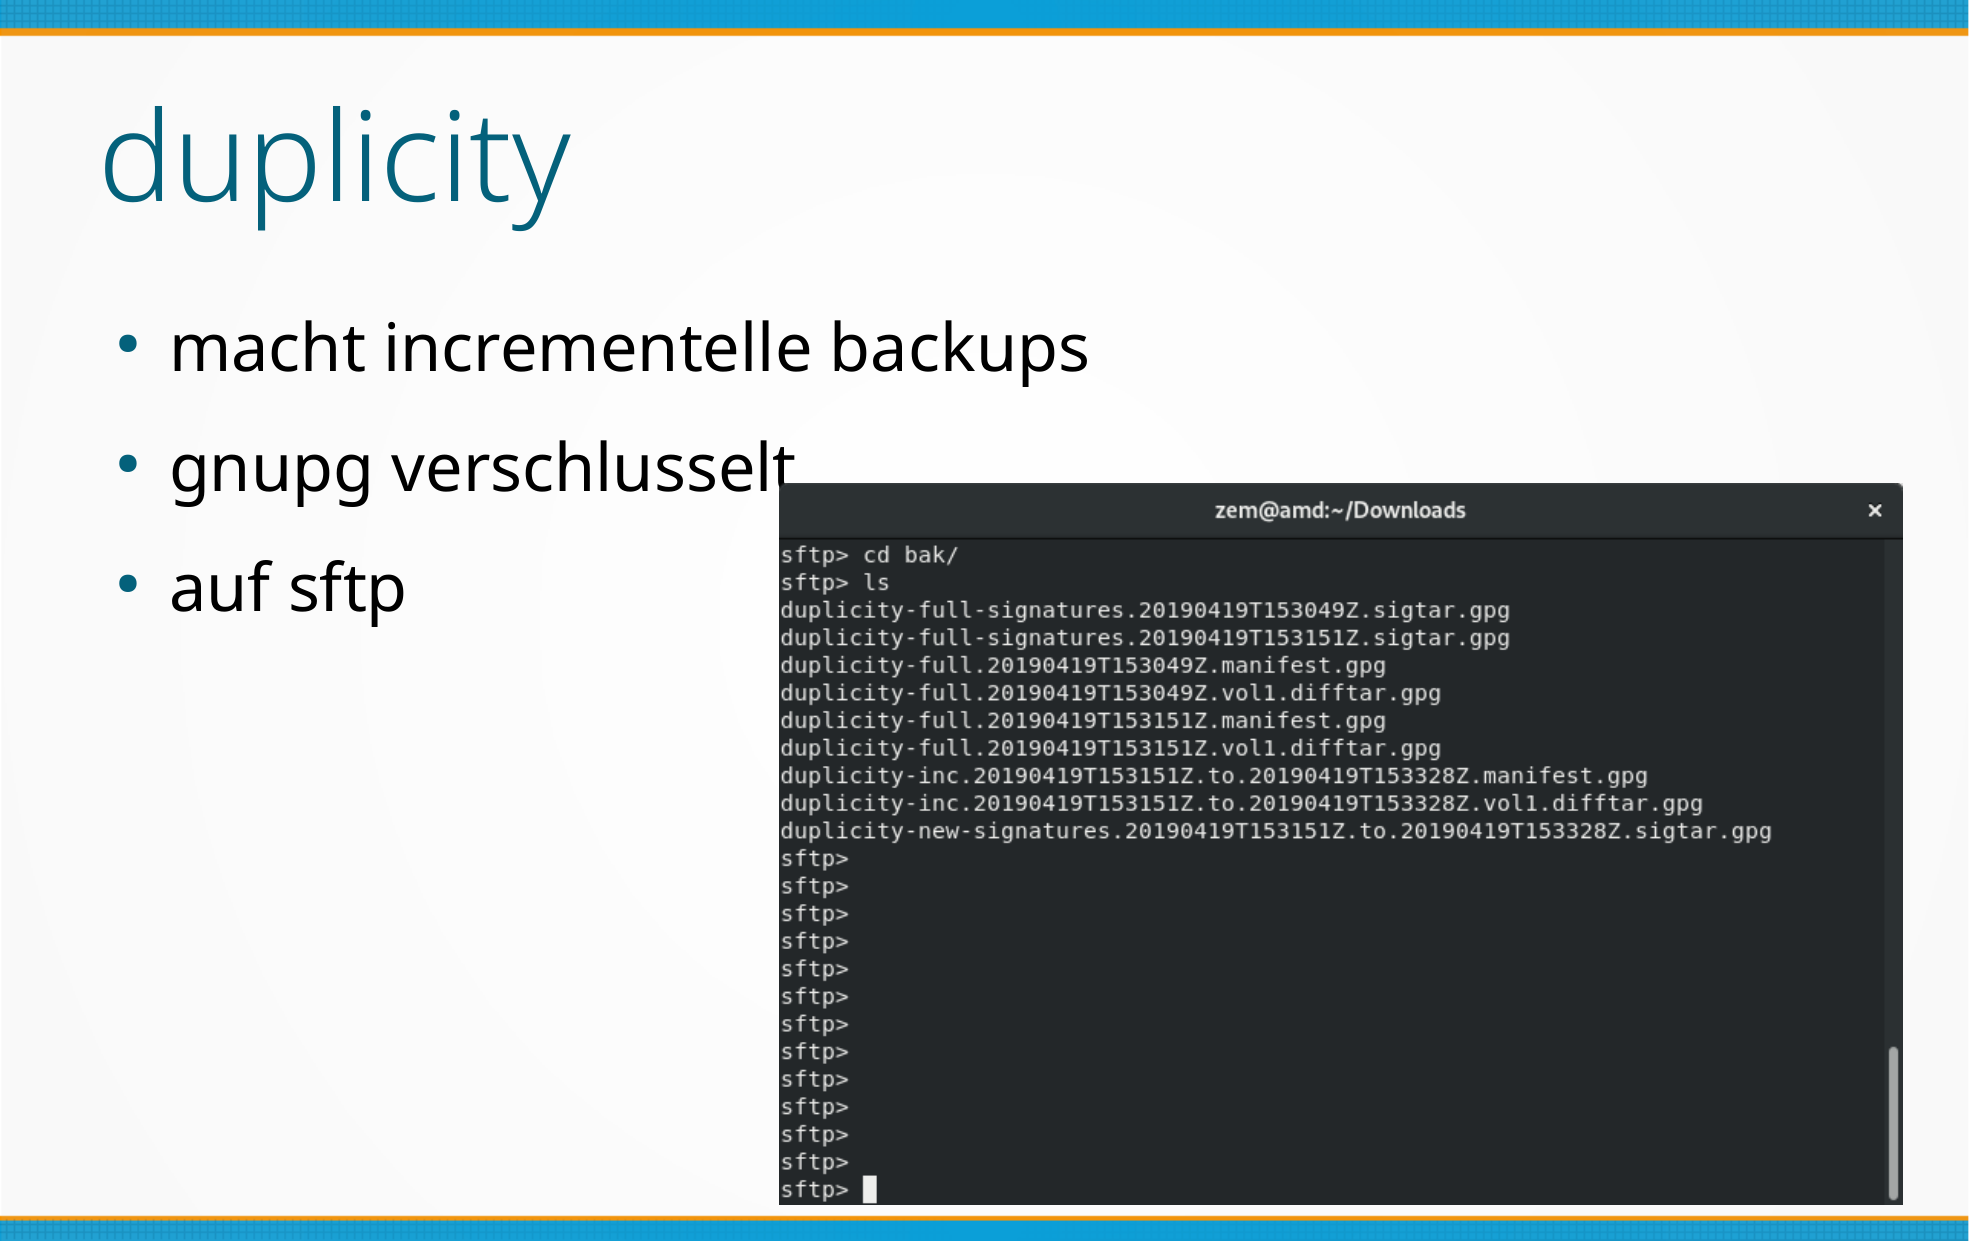

# duplicity
macht incrementelle backups
gnupg verschlusselt
auf sftp